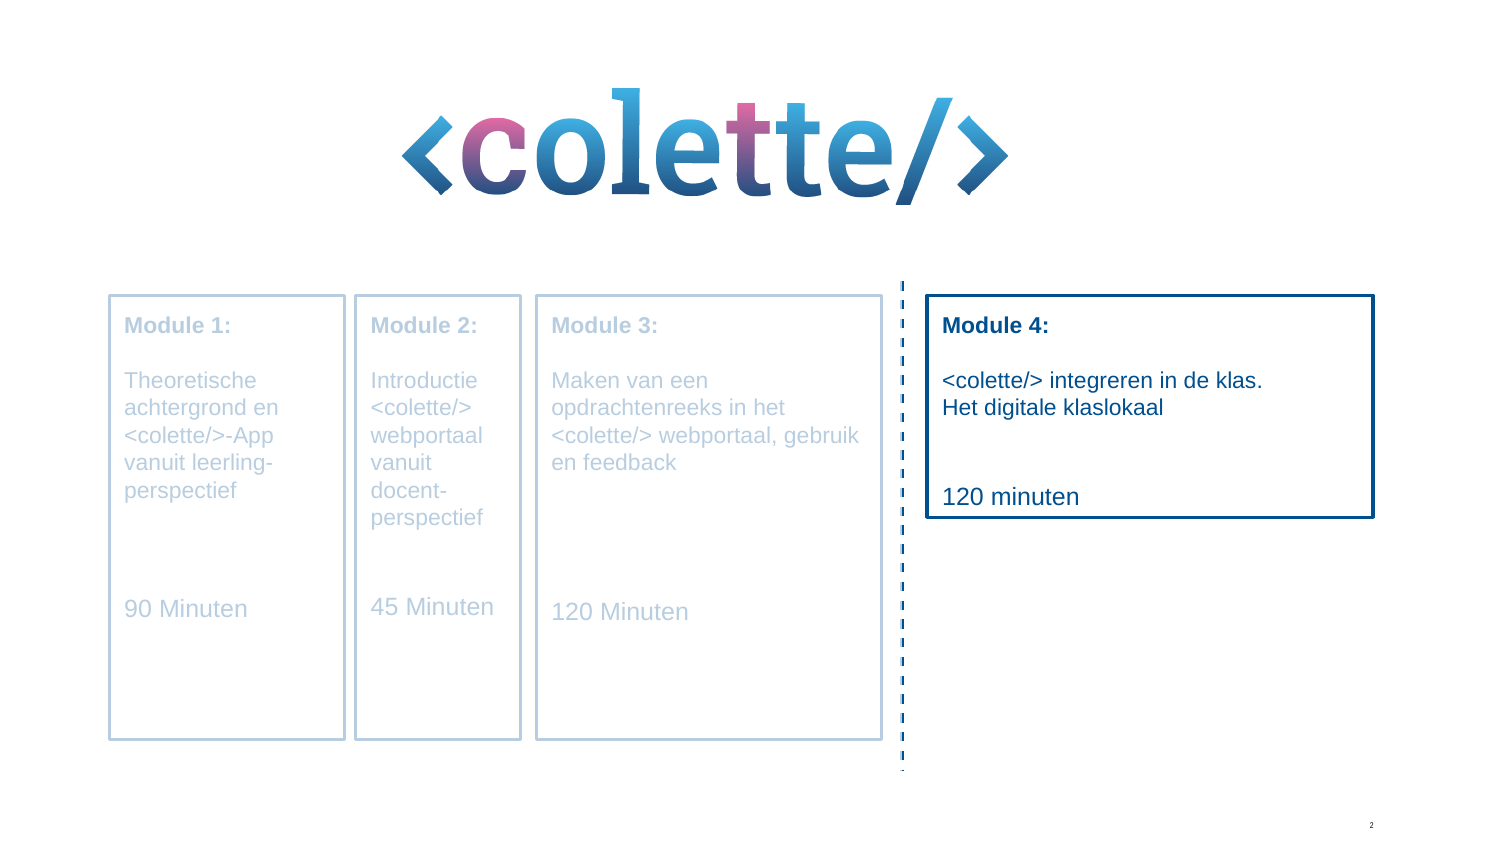

Module 1:
Theoretische achtergrond en <colette/>-App vanuit leerling-perspectief
90 Minuten
Module 2:
Introductie <colette/> webportaal vanuit docent-
perspectief
45 Minuten
Module 3:
Maken van een opdrachtenreeks in het <colette/> webportaal, gebruik en feedback
120 Minuten
Module 4:
<colette/> integreren in de klas.
Het digitale klaslokaal
120 minuten